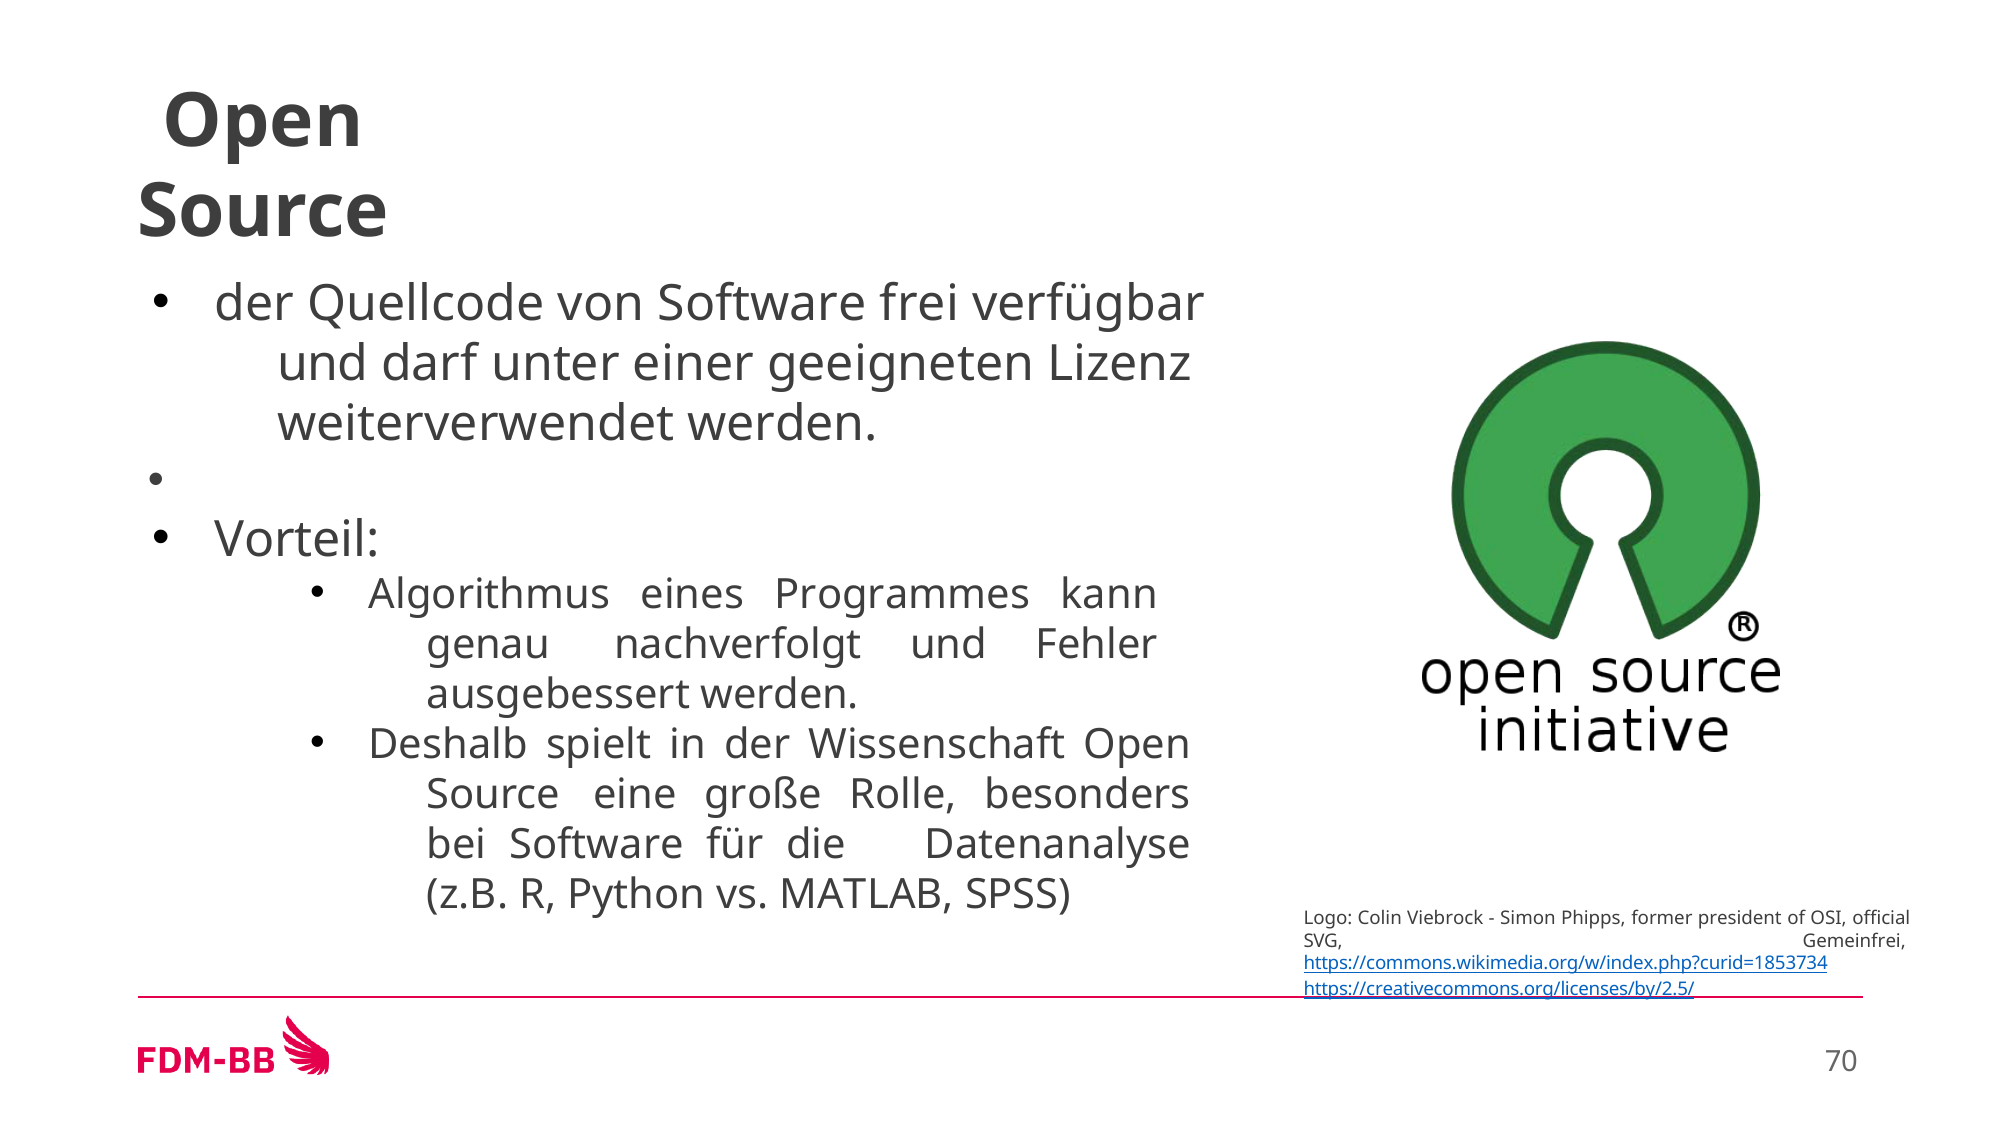

# Open Source
der Quellcode von Software frei verfügbar und darf unter einer geeigneten Lizenz weiterverwendet werden.
Vorteil:
Algorithmus eines Programmes kann genau 	nachverfolgt und Fehler ausgebessert werden.
Deshalb spielt in der Wissenschaft Open Source 	eine große Rolle, besonders bei Software für die 	Datenanalyse (z.B. R, Python vs. MATLAB, SPSS)
Logo: Colin Viebrock - Simon Phipps, former president of OSI, official SVG, Gemeinfrei, https://commons.wikimedia.org/w/index.php?curid=1853734 https://creativecommons.org/licenses/by/2.5/
52